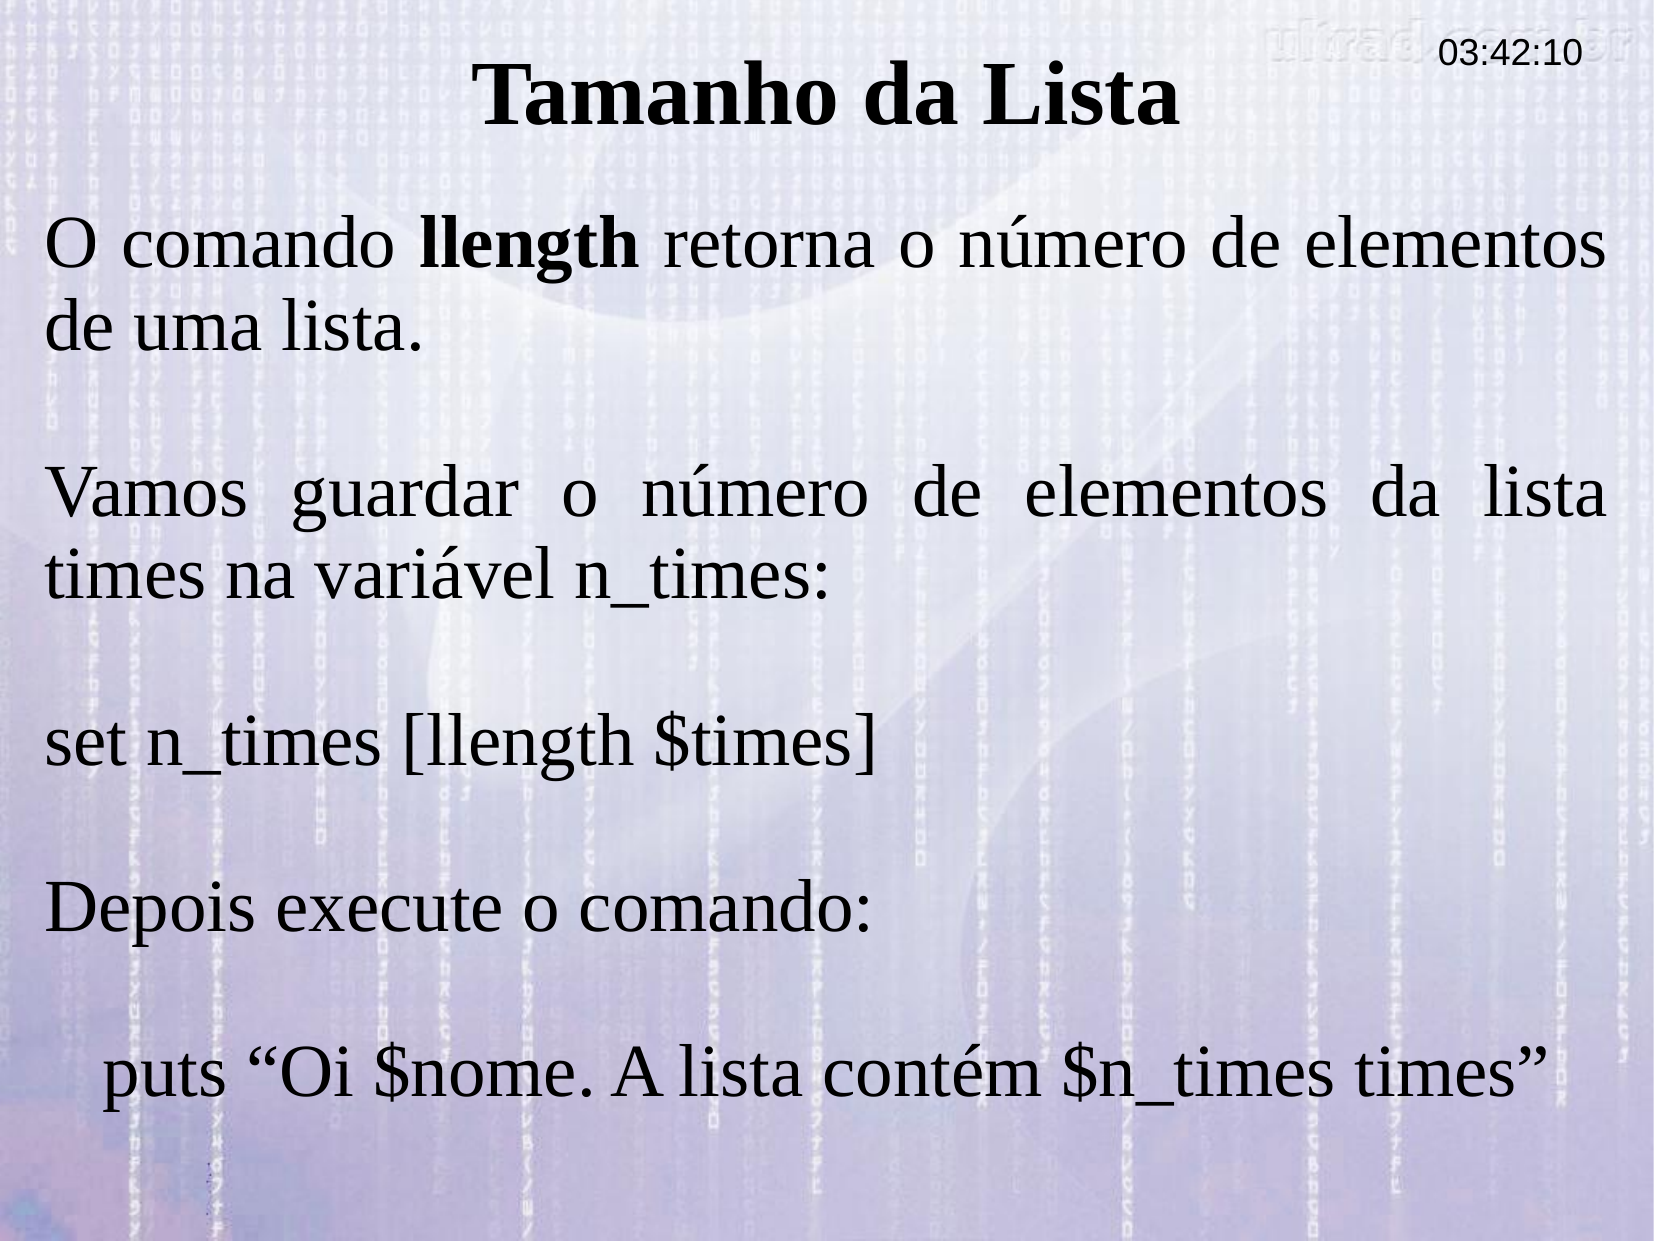

02:23:20
Tamanho da Lista
O comando llength retorna o número de elementos de uma lista.
Vamos guardar o número de elementos da lista times na variável n_times:
set n_times [llength $times]
Depois execute o comando:
puts “Oi $nome. A lista contém $n_times times”